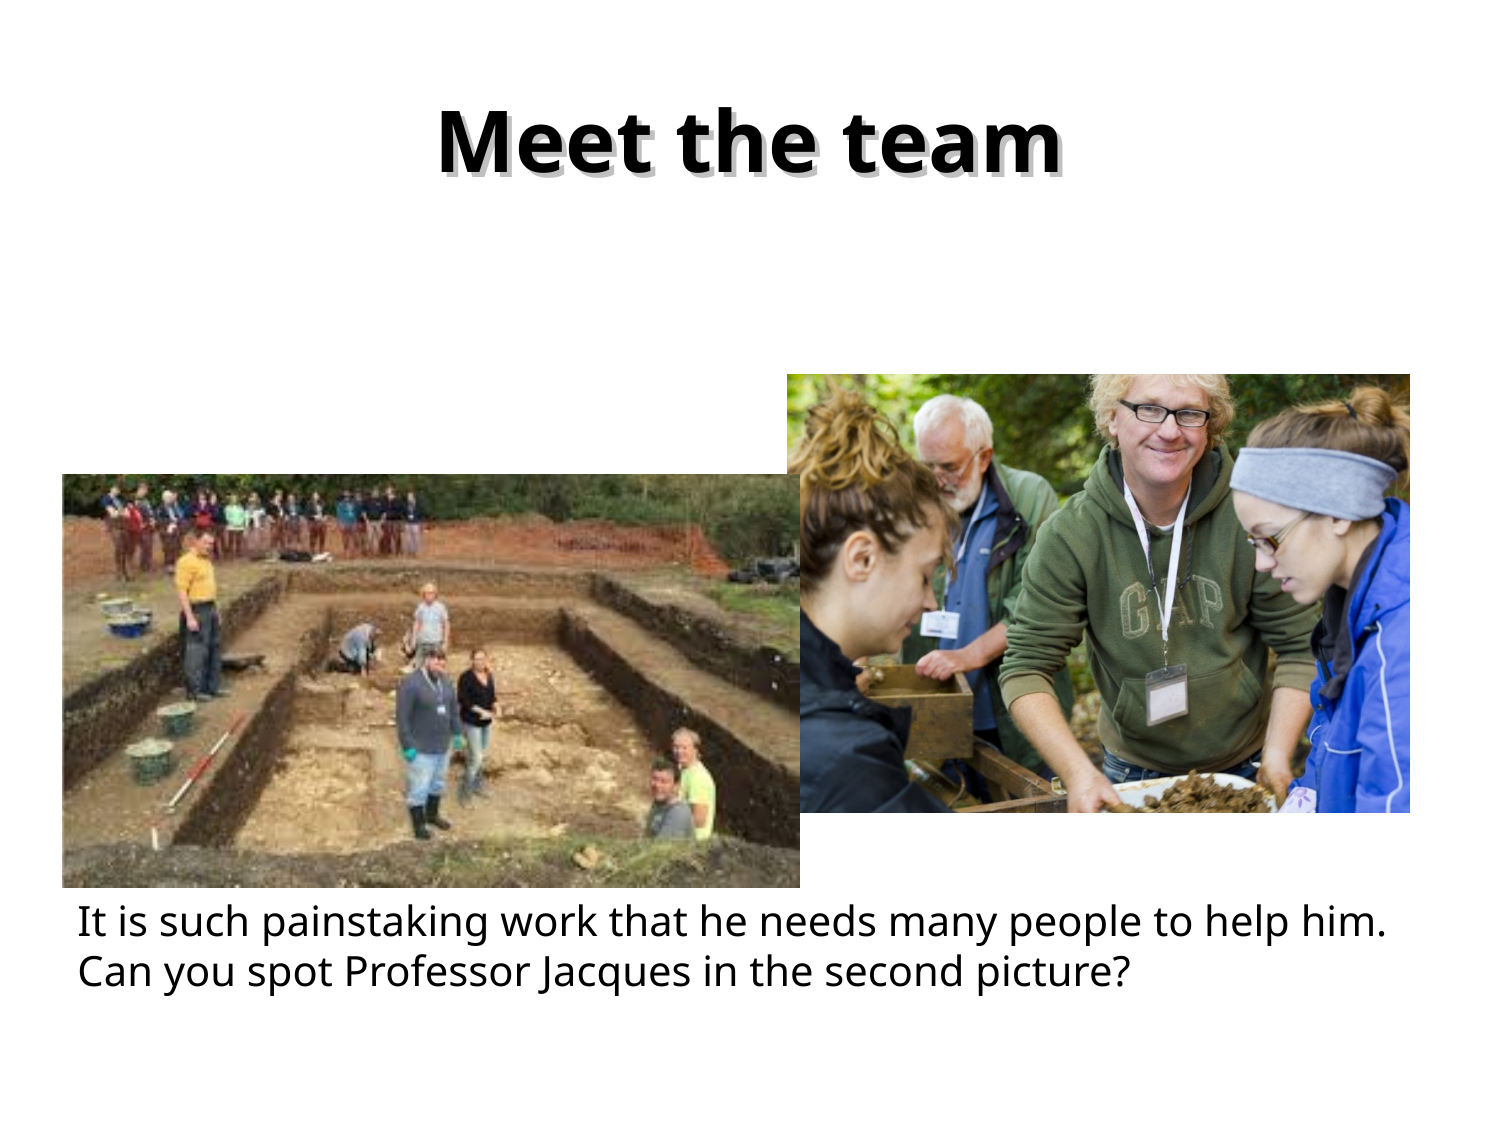

# Meet the team
The man who decided to start the dig at Blick Mead is called Professor David Jacques. (The smiling one)
It is such painstaking work that he needs many people to help him.
Can you spot Professor Jacques in the second picture?